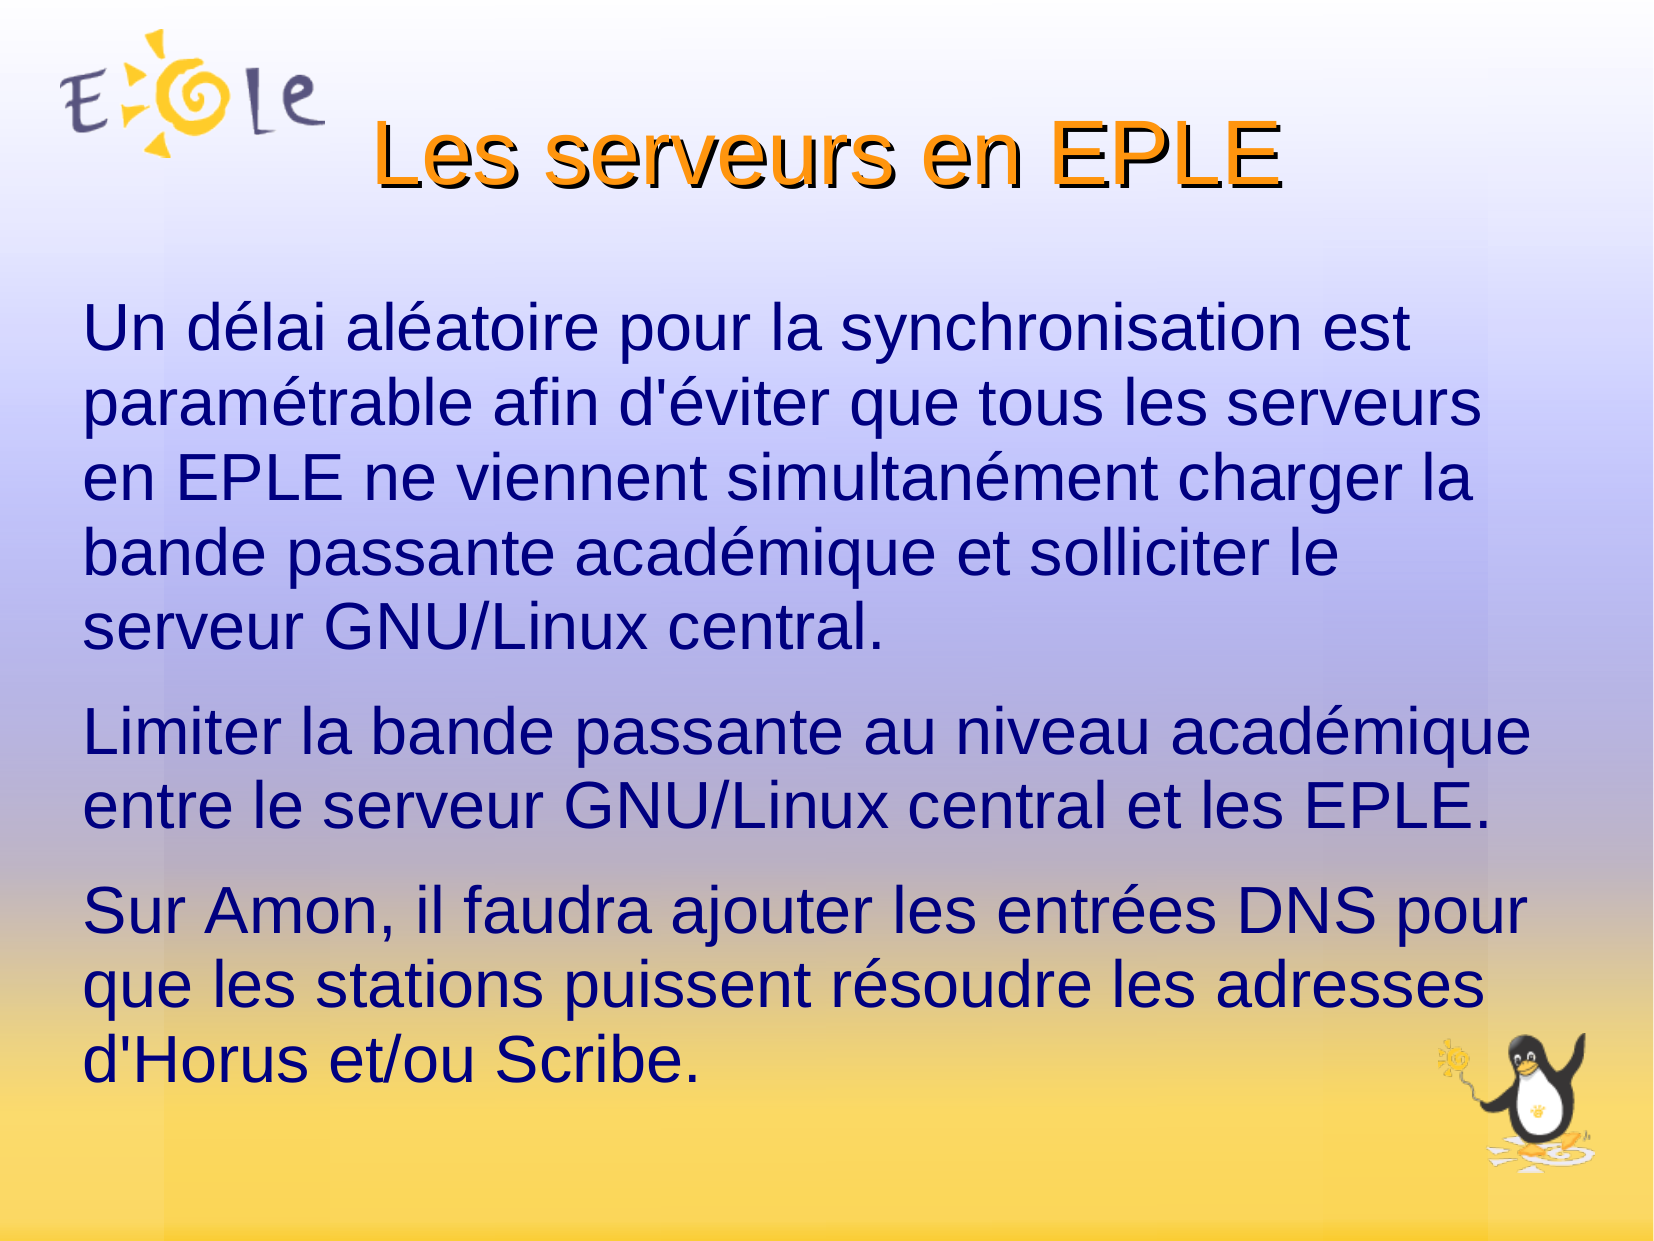

# Les serveurs en EPLE
Un délai aléatoire pour la synchronisation est paramétrable afin d'éviter que tous les serveurs en EPLE ne viennent simultanément charger la bande passante académique et solliciter le serveur GNU/Linux central.
Limiter la bande passante au niveau académique entre le serveur GNU/Linux central et les EPLE.
Sur Amon, il faudra ajouter les entrées DNS pour que les stations puissent résoudre les adresses d'Horus et/ou Scribe.